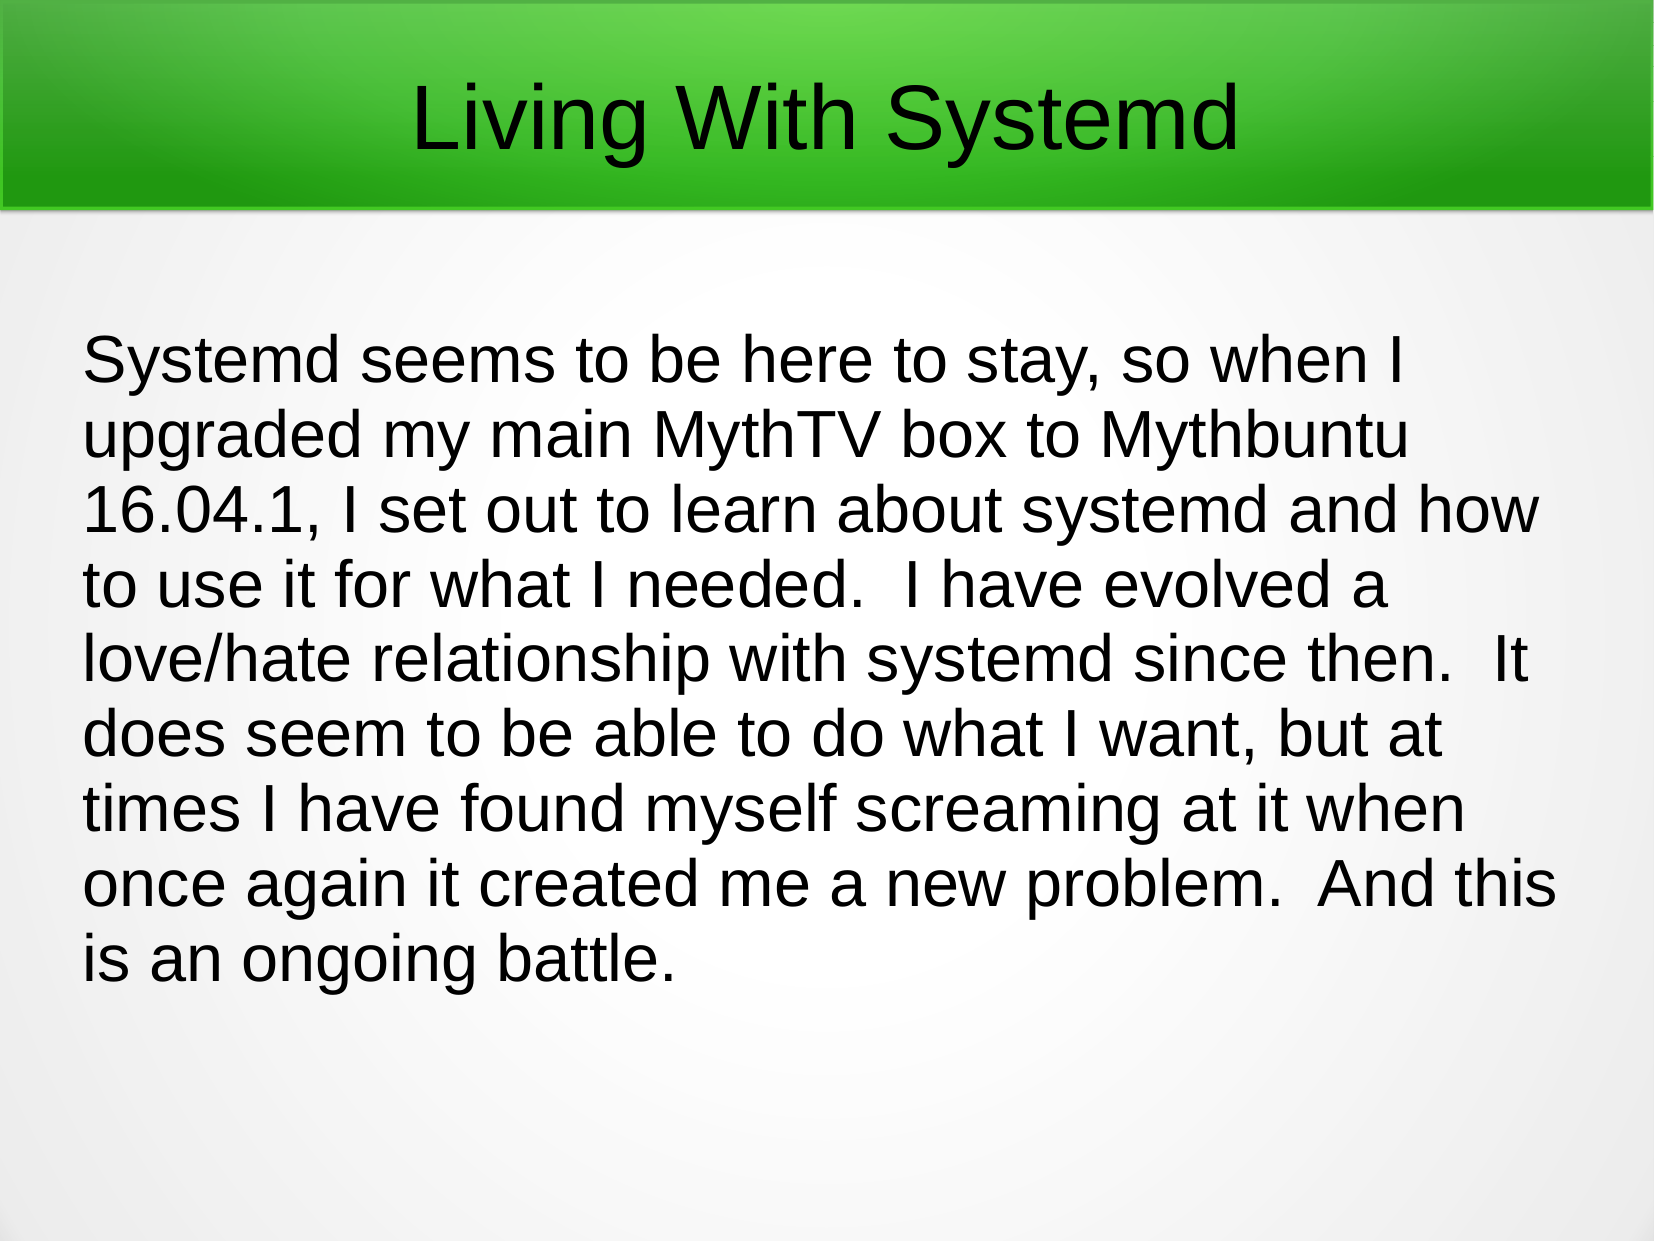

# Living With Systemd
Systemd seems to be here to stay, so when I upgraded my main MythTV box to Mythbuntu 16.04.1, I set out to learn about systemd and how to use it for what I needed. I have evolved a love/hate relationship with systemd since then. It does seem to be able to do what I want, but at times I have found myself screaming at it when once again it created me a new problem. And this is an ongoing battle.